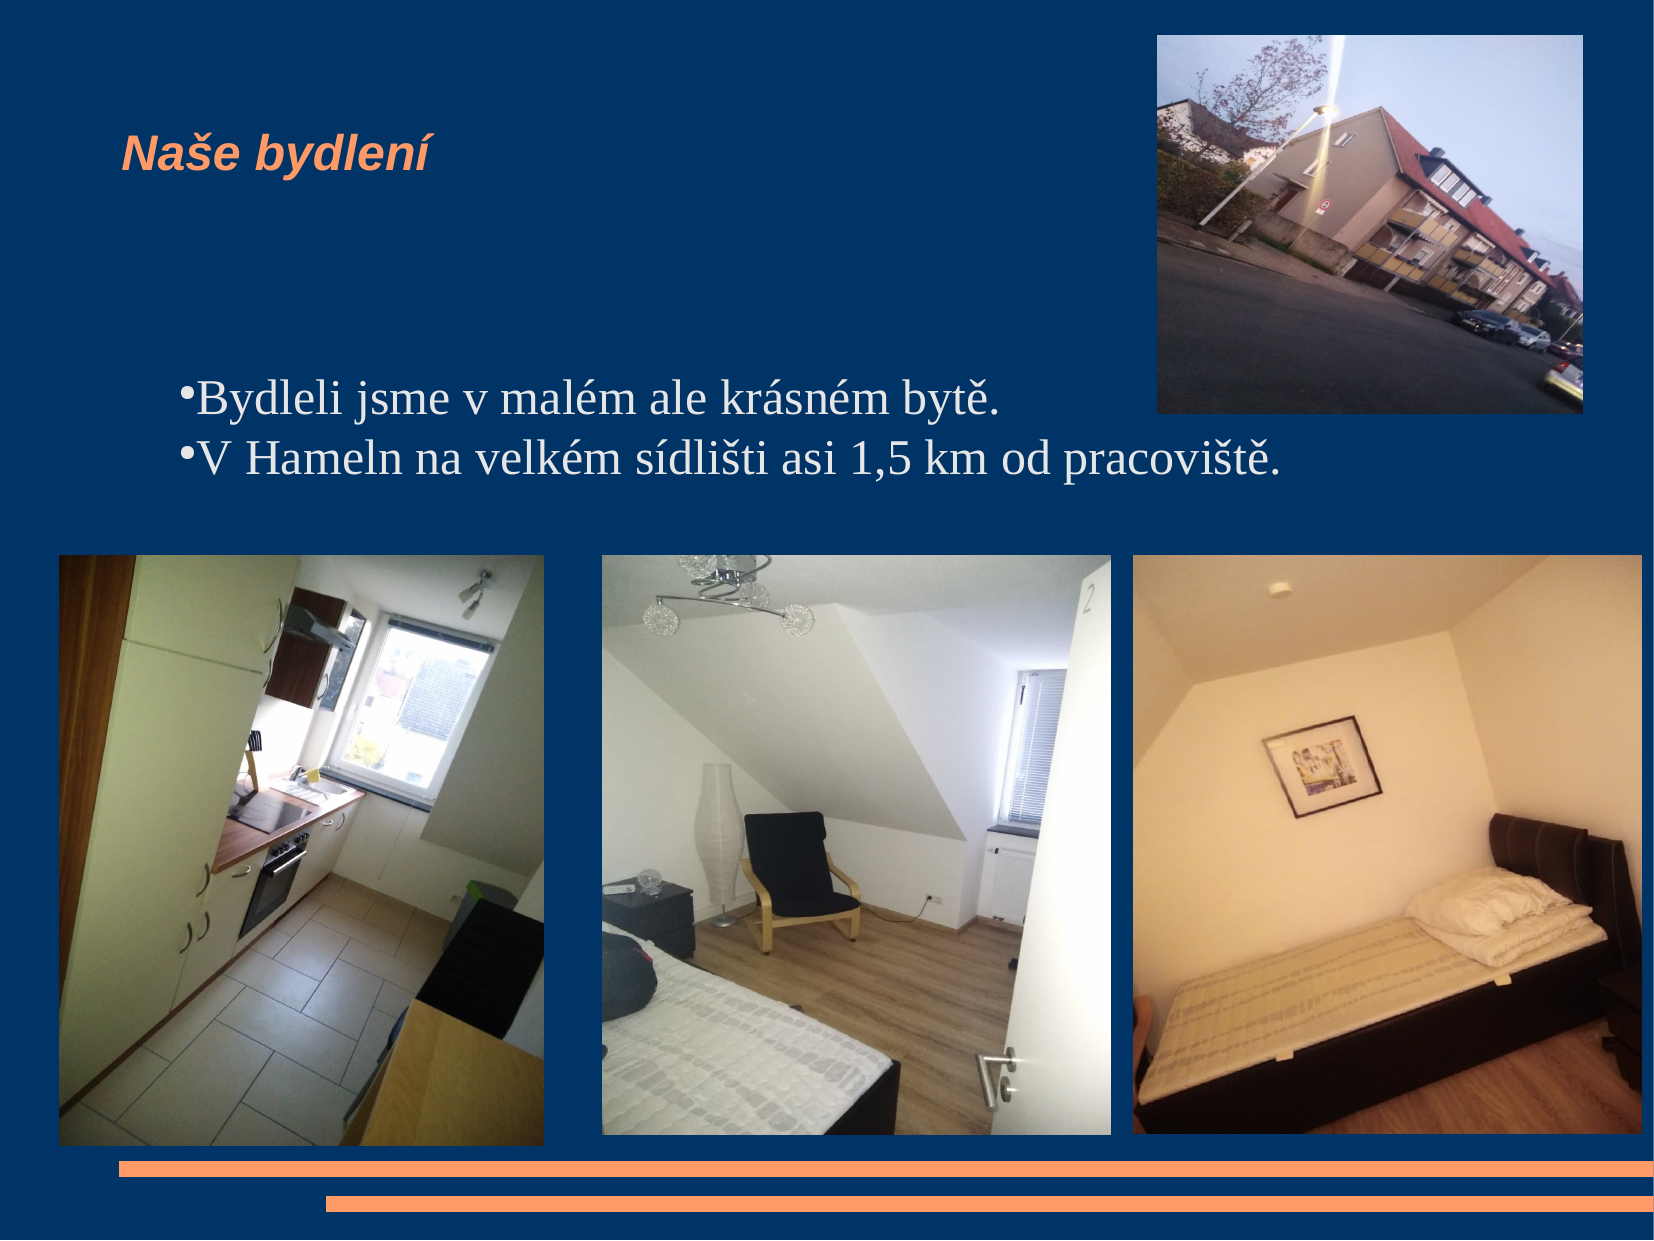

# Naše bydlení
Bydleli jsme v malém ale krásném bytě.
V Hameln na velkém sídlišti asi 1,5 km od pracoviště.